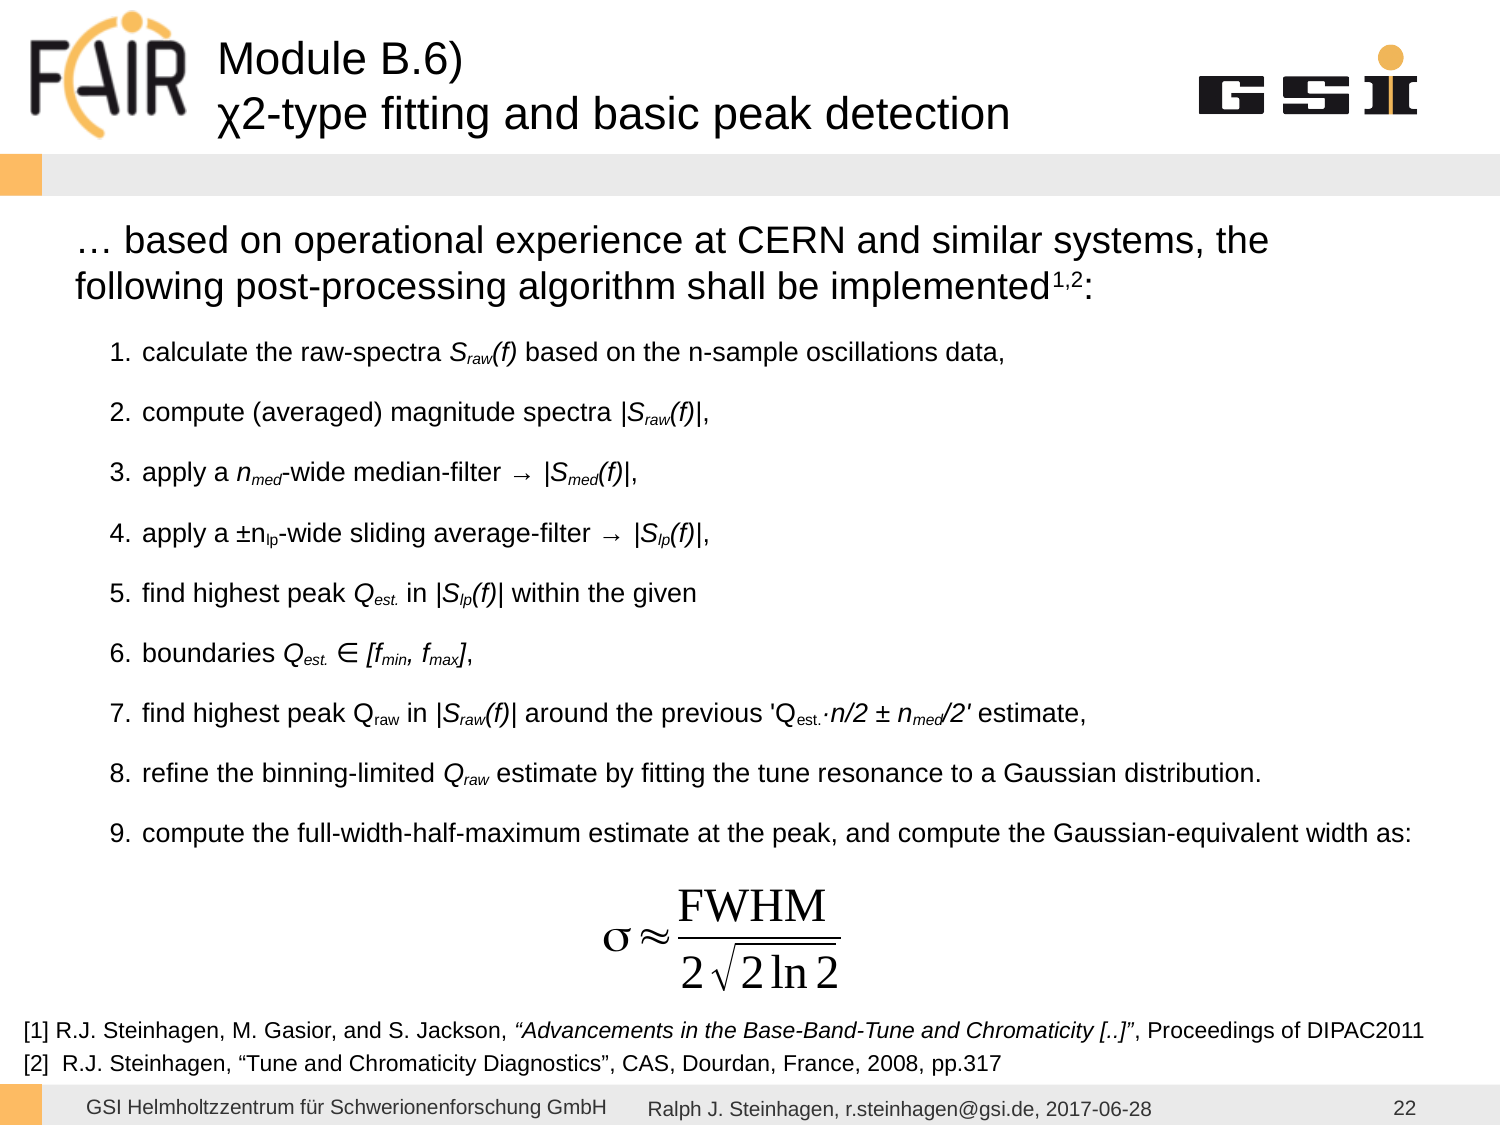

# Module B.6) χ2-type fitting and basic peak detection
… based on operational experience at CERN and similar systems, the following post-processing algorithm shall be implemented1,2:
calculate the raw-spectra Sraw(f) based on the n-sample oscillations data,
compute (averaged) magnitude spectra |Sraw(f)|,
apply a nmed-wide median-filter → |Smed(f)|,
apply a ±nlp-wide sliding average-filter → |Slp(f)|,
find highest peak Qest. in |Slp(f)| within the given
boundaries Qest. ∈ [fmin, fmax],
find highest peak Qraw in |Sraw(f)| around the previous 'Qest.·n/2 ± nmed/2' estimate,
refine the binning-limited Qraw estimate by fitting the tune resonance to a Gaussian distribution.
compute the full-width-half-maximum estimate at the peak, and compute the Gaussian-equivalent width as:
[1] R.J. Steinhagen, M. Gasior, and S. Jackson, “Advancements in the Base-Band-Tune and Chromaticity [..]”, Proceedings of DIPAC2011
[2] R.J. Steinhagen, “Tune and Chromaticity Diagnostics”, CAS, Dourdan, France, 2008, pp.317